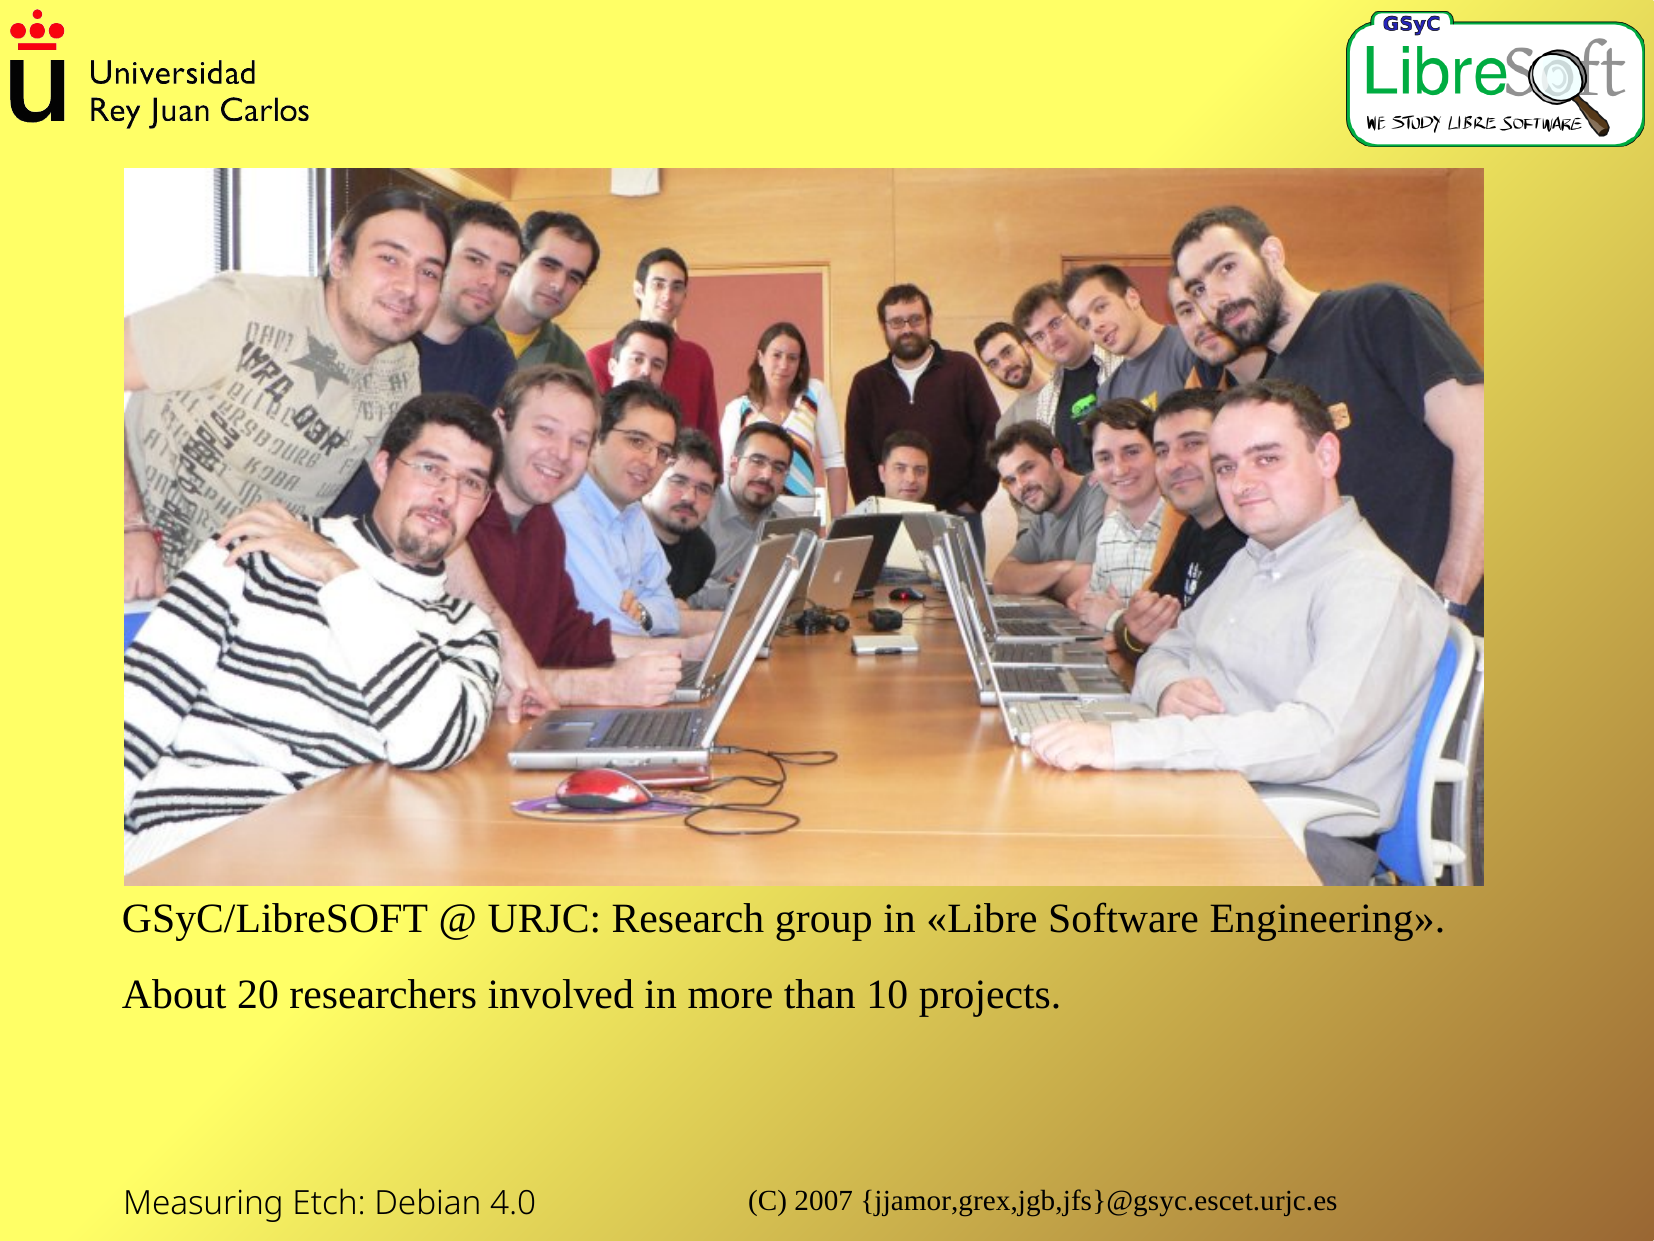

#
GSyC/LibreSOFT @ URJC: Research group in «Libre Software Engineering».
About 20 researchers involved in more than 10 projects.